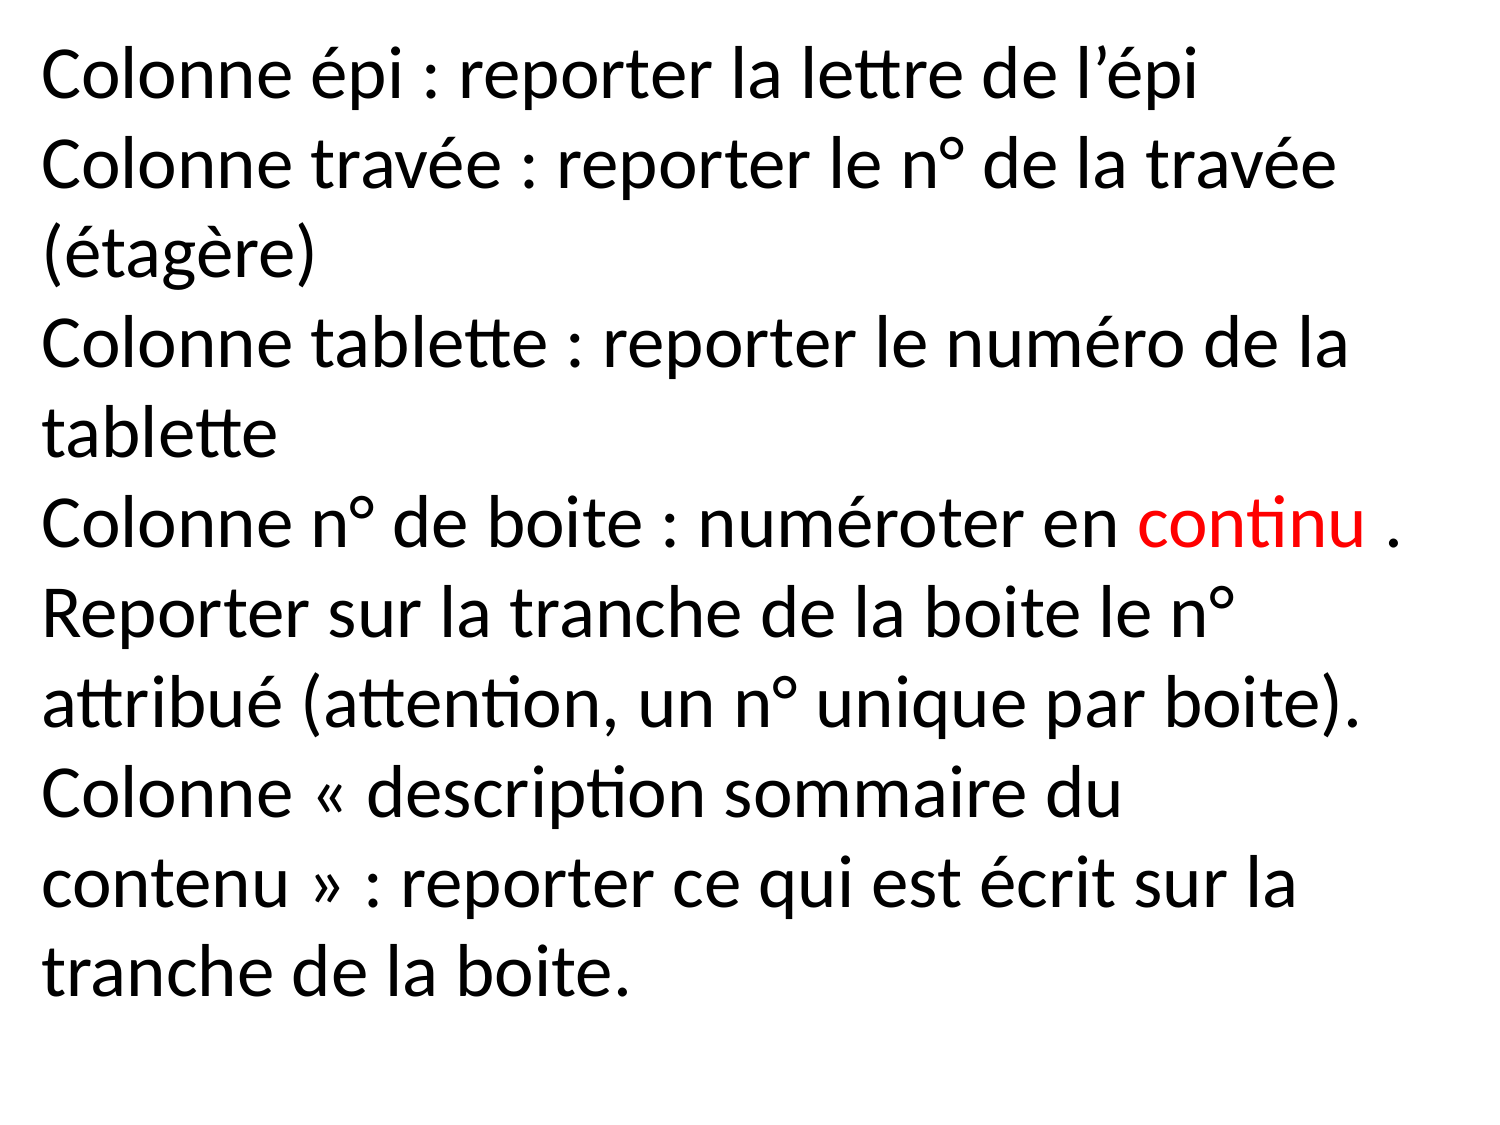

# Colonne épi : reporter la lettre de l’épi Colonne travée : reporter le n° de la travée (étagère) Colonne tablette : reporter le numéro de la tablette Colonne n° de boite : numéroter en continu . Reporter sur la tranche de la boite le n° attribué (attention, un n° unique par boite). Colonne « description sommaire du contenu » : reporter ce qui est écrit sur la tranche de la boite.